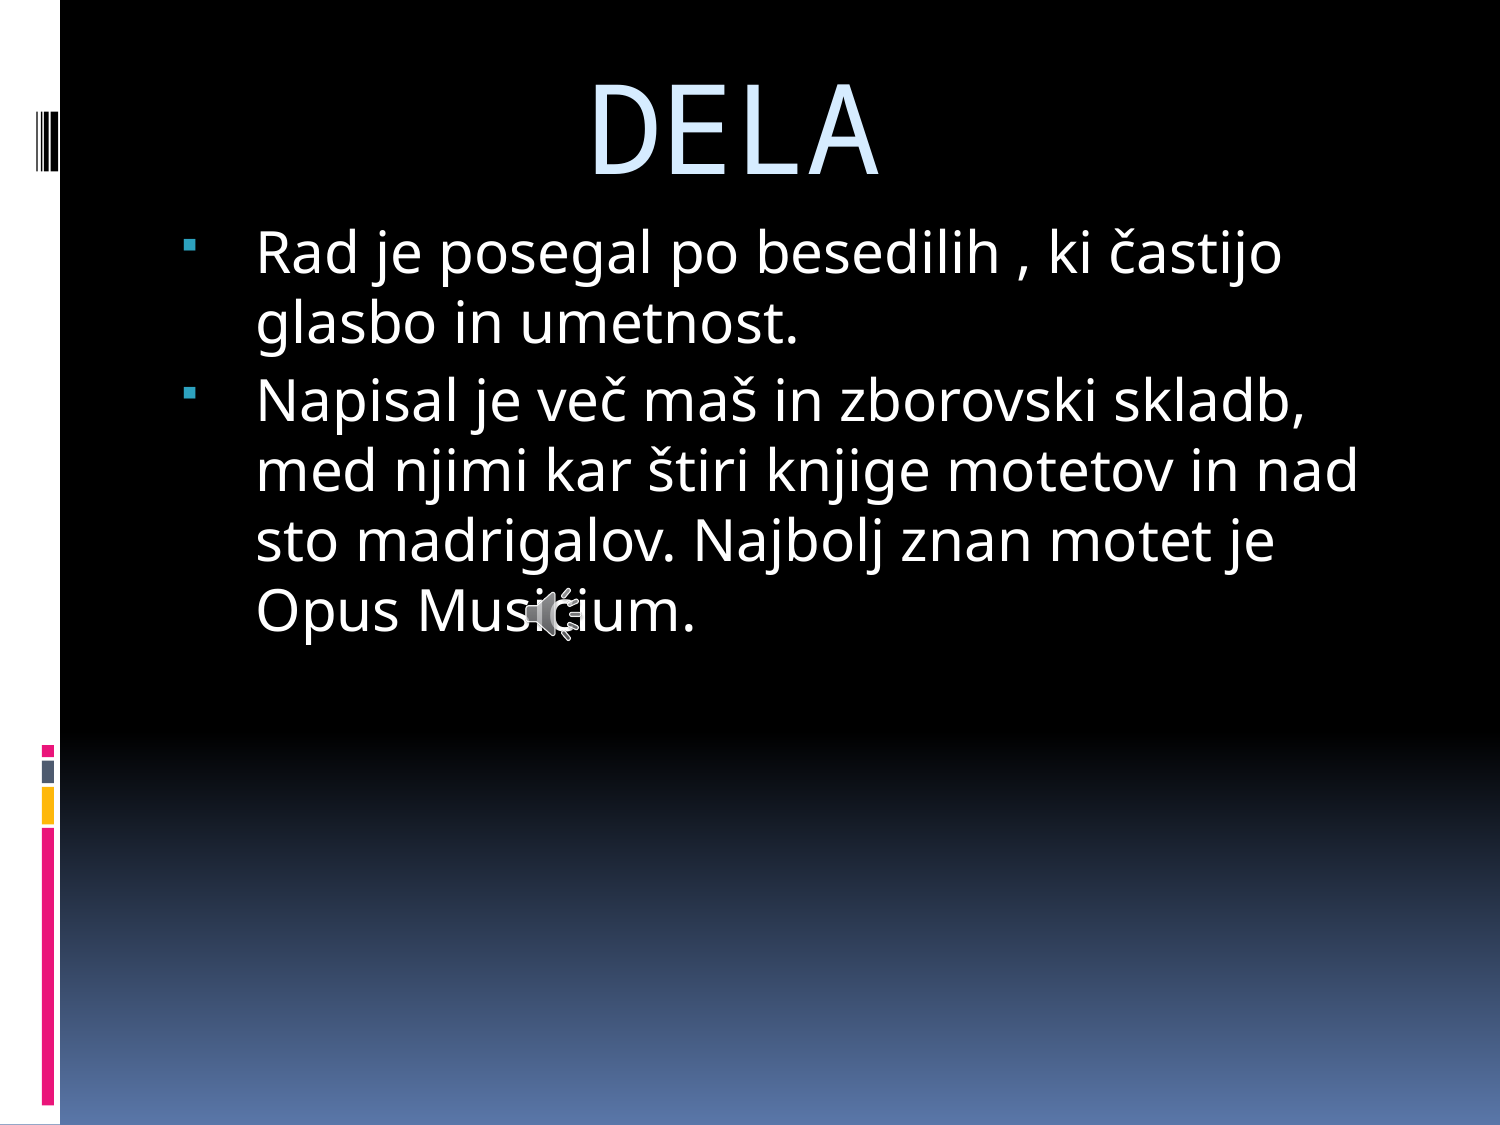

# DELA
Rad je posegal po besedilih , ki častijo glasbo in umetnost.
Napisal je več maš in zborovski skladb, med njimi kar štiri knjige motetov in nad sto madrigalov. Najbolj znan motet je Opus Musicium.